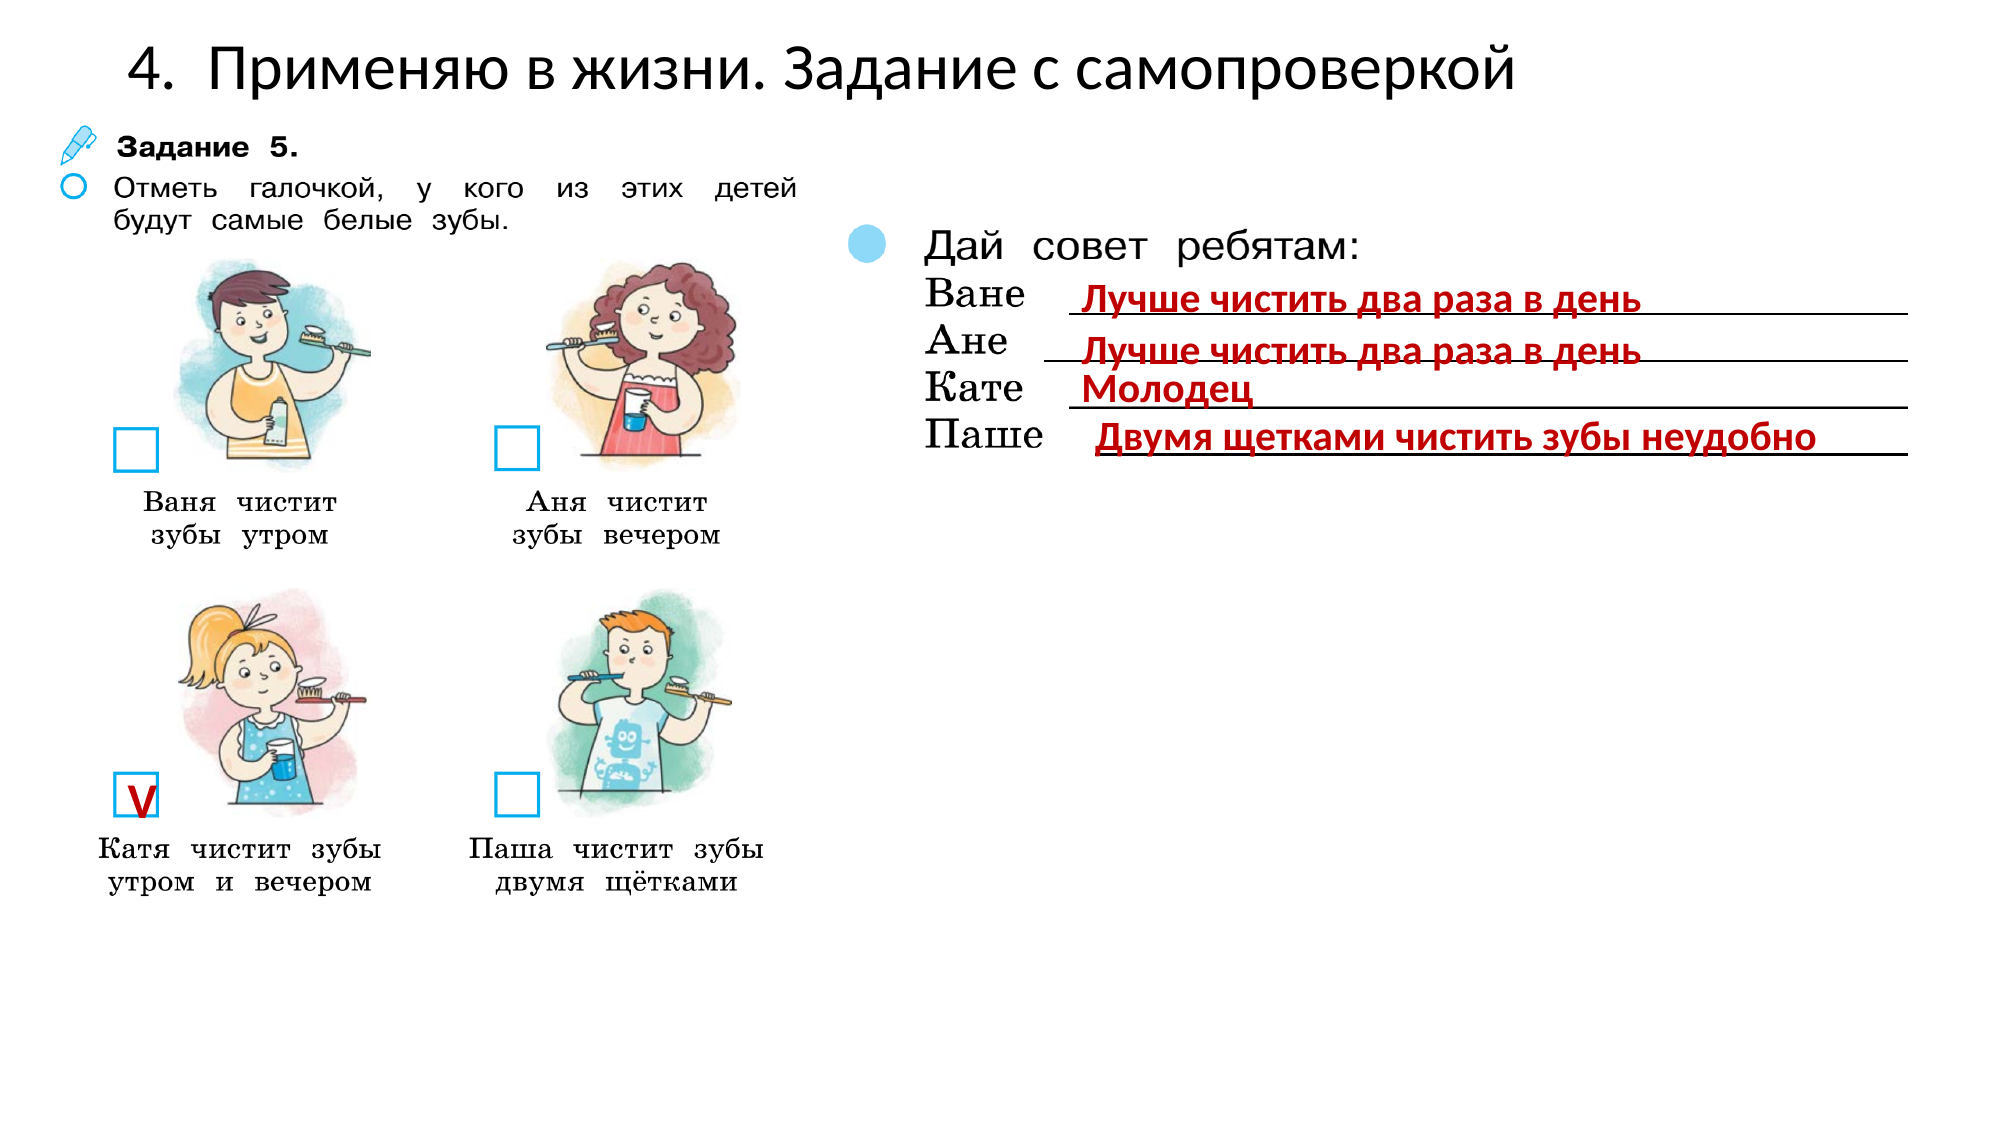

# 4. Применяю в жизни. Задание с самопроверкой
Лучше чистить два раза в день
Лучше чистить два раза в день
Молодец
Двумя щетками чистить зубы неудобно
V